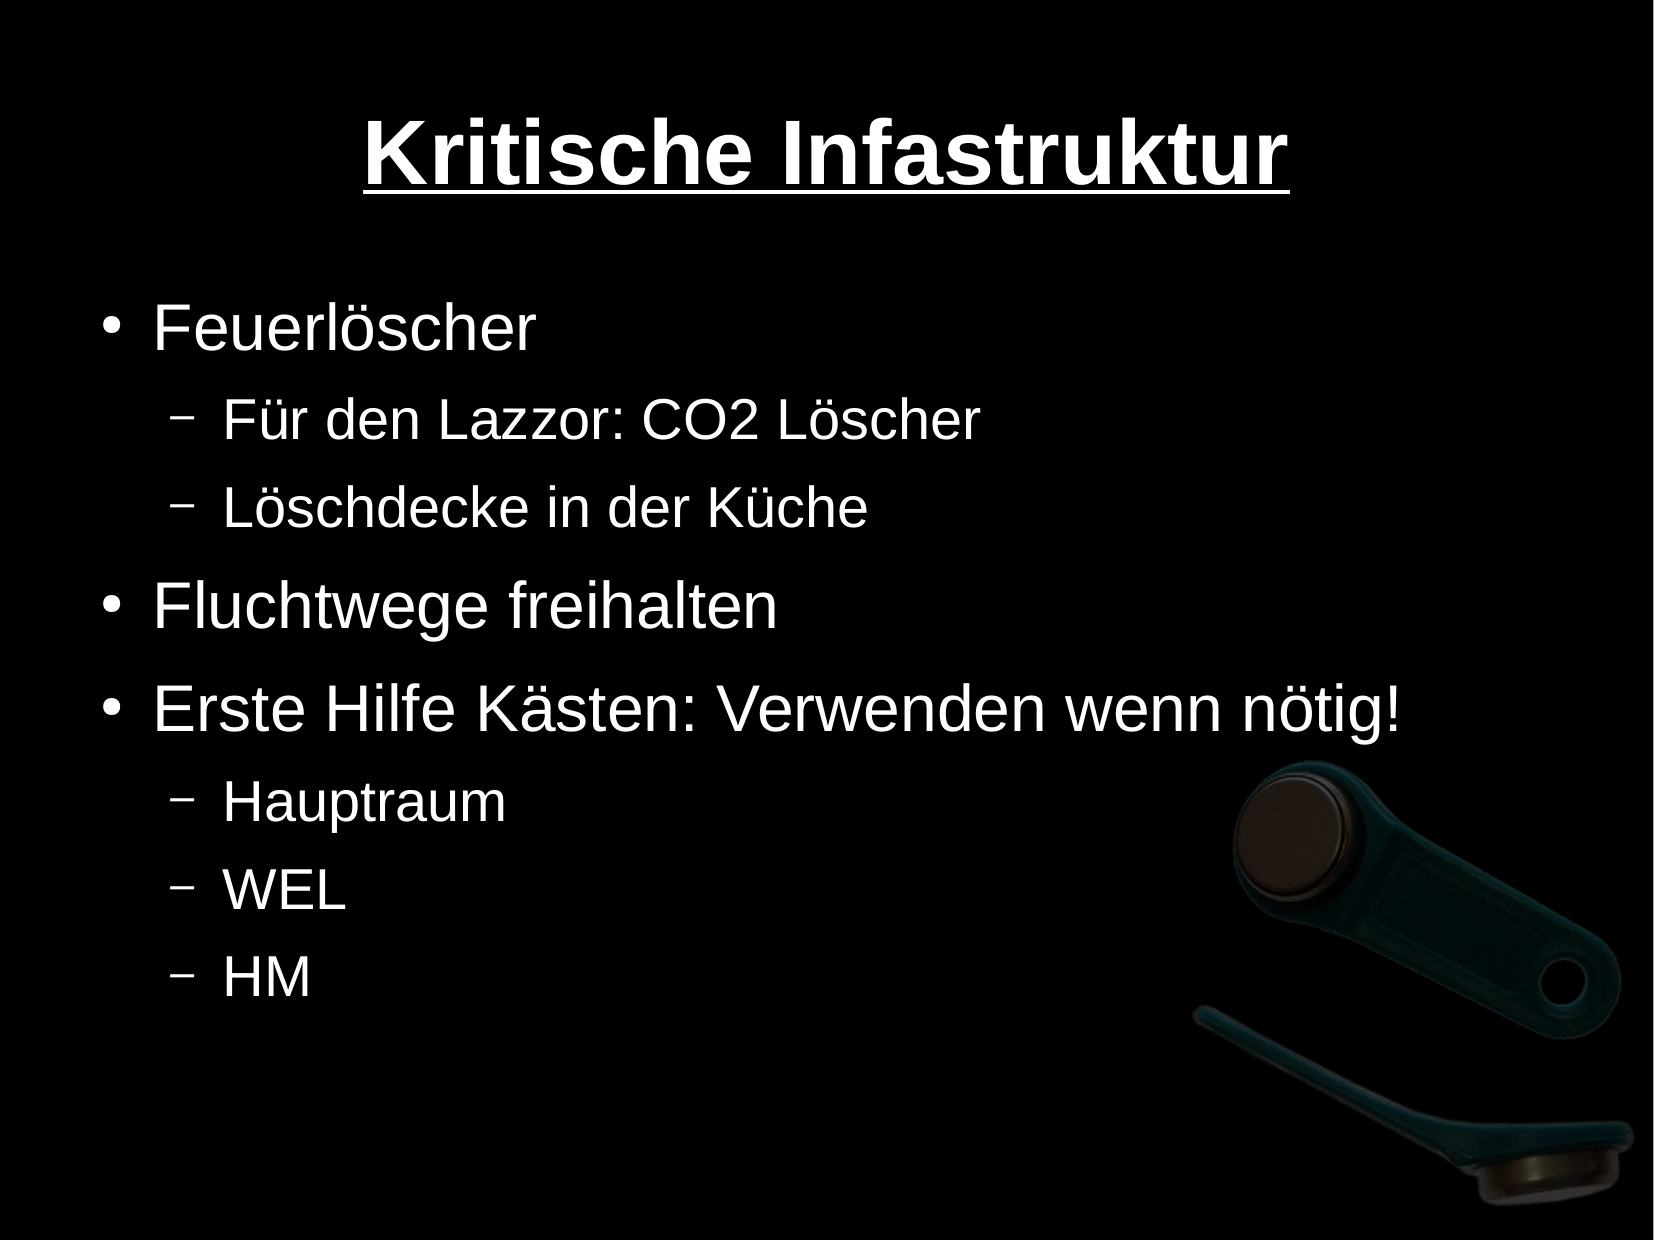

# Kritische Infastruktur
Feuerlöscher
Für den Lazzor: CO2 Löscher
Löschdecke in der Küche
Fluchtwege freihalten
Erste Hilfe Kästen: Verwenden wenn nötig!
Hauptraum
WEL
HM